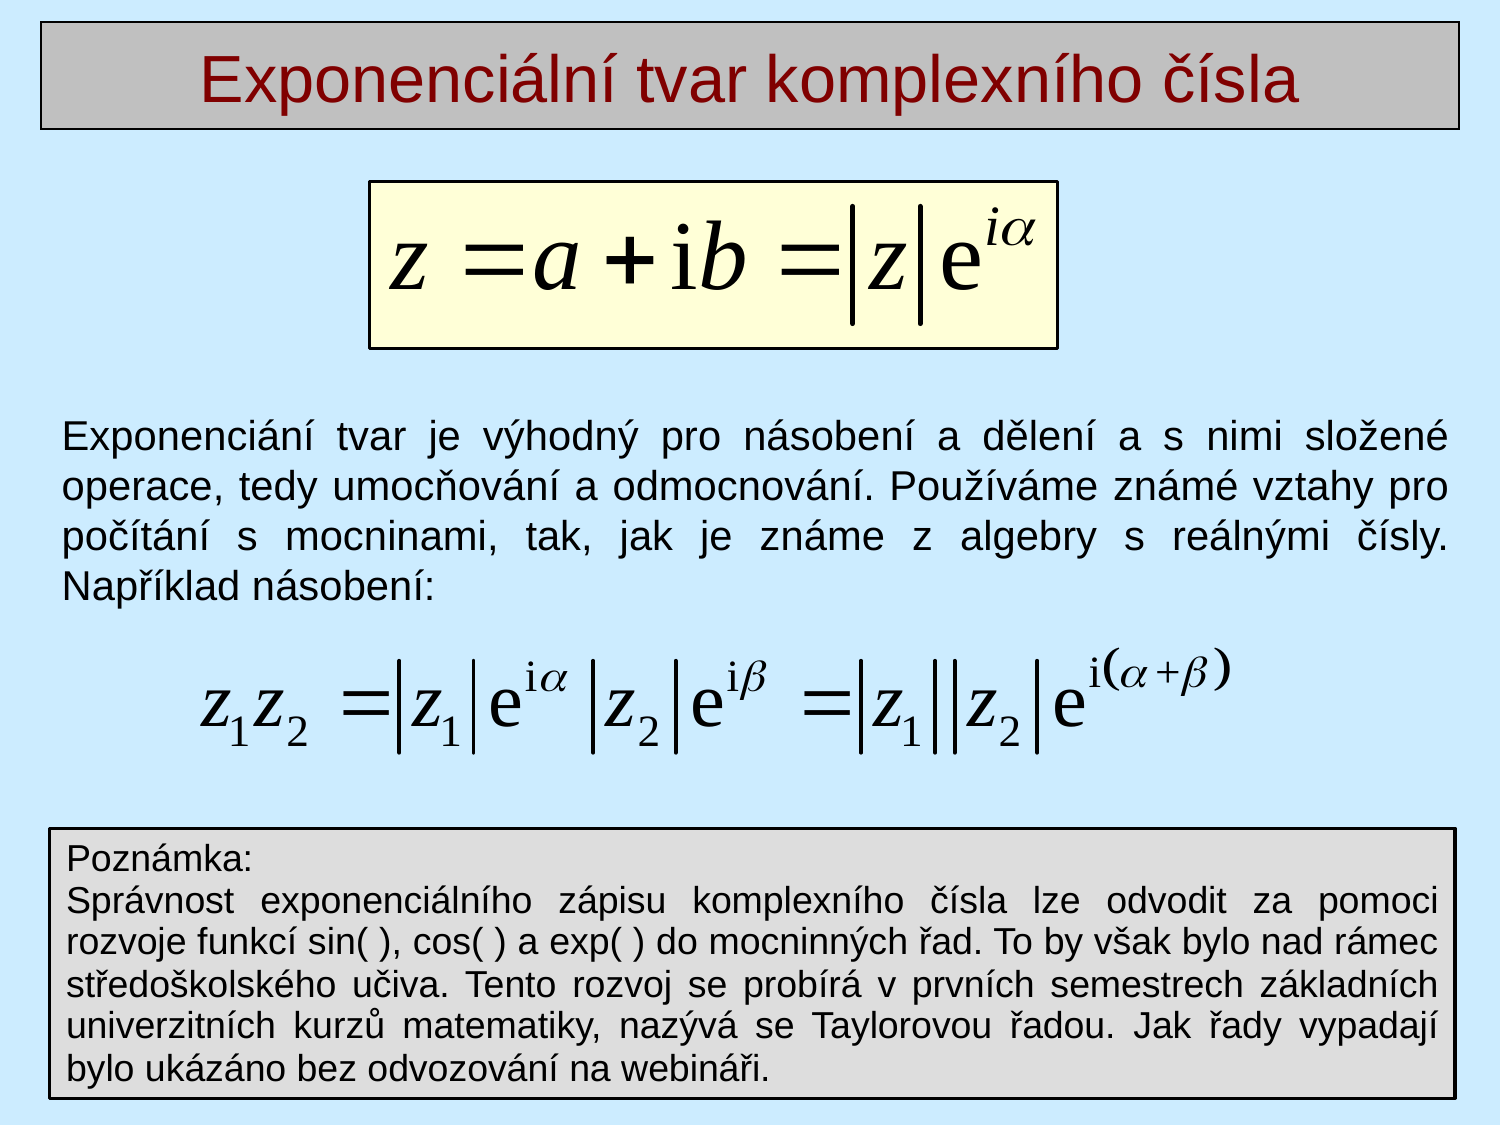

# Exponenciální tvar komplexního čísla
Exponenciání tvar je výhodný pro násobení a dělení a s nimi složené operace, tedy umocňování a odmocnování. Používáme známé vztahy pro počítání s mocninami, tak, jak je známe z algebry s reálnými čísly. Například násobení:
Poznámka:
Správnost exponenciálního zápisu komplexního čísla lze odvodit za pomoci rozvoje funkcí sin( ), cos( ) a exp( ) do mocninných řad. To by však bylo nad rámec středoškolského učiva. Tento rozvoj se probírá v prvních semestrech základních univerzitních kurzů matematiky, nazývá se Taylorovou řadou. Jak řady vypadají bylo ukázáno bez odvozování na webináři.